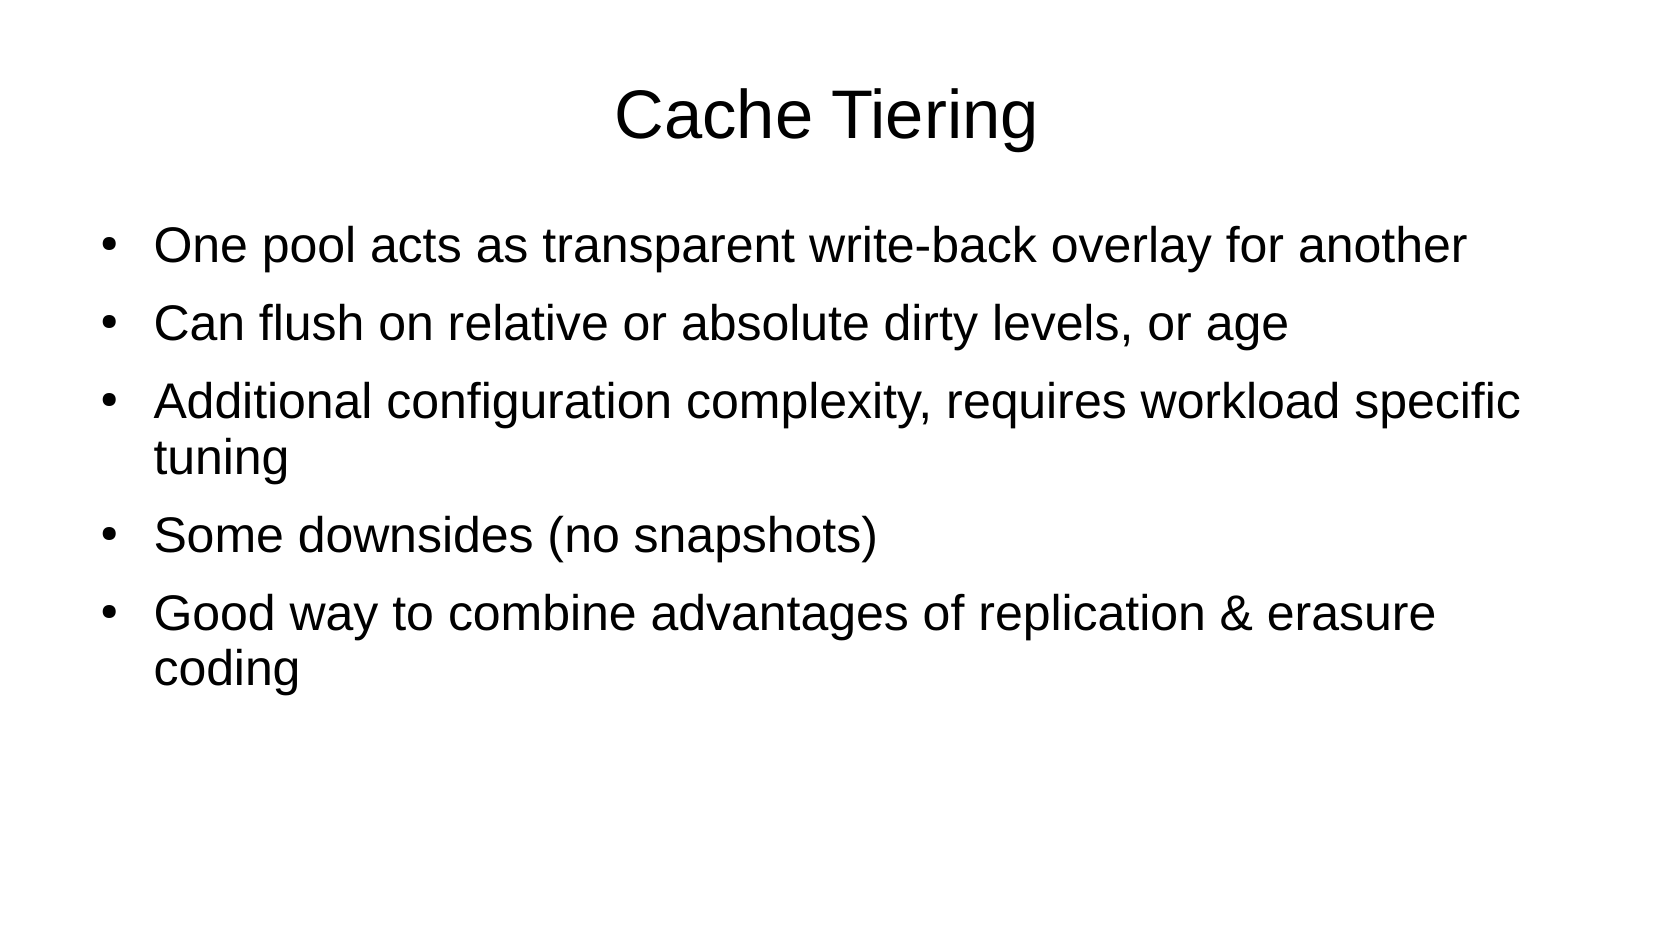

# Cache Tiering
One pool acts as transparent write-back overlay for another
Can flush on relative or absolute dirty levels, or age
Additional configuration complexity, requires workload specific tuning
Some downsides (no snapshots)
Good way to combine advantages of replication & erasure coding